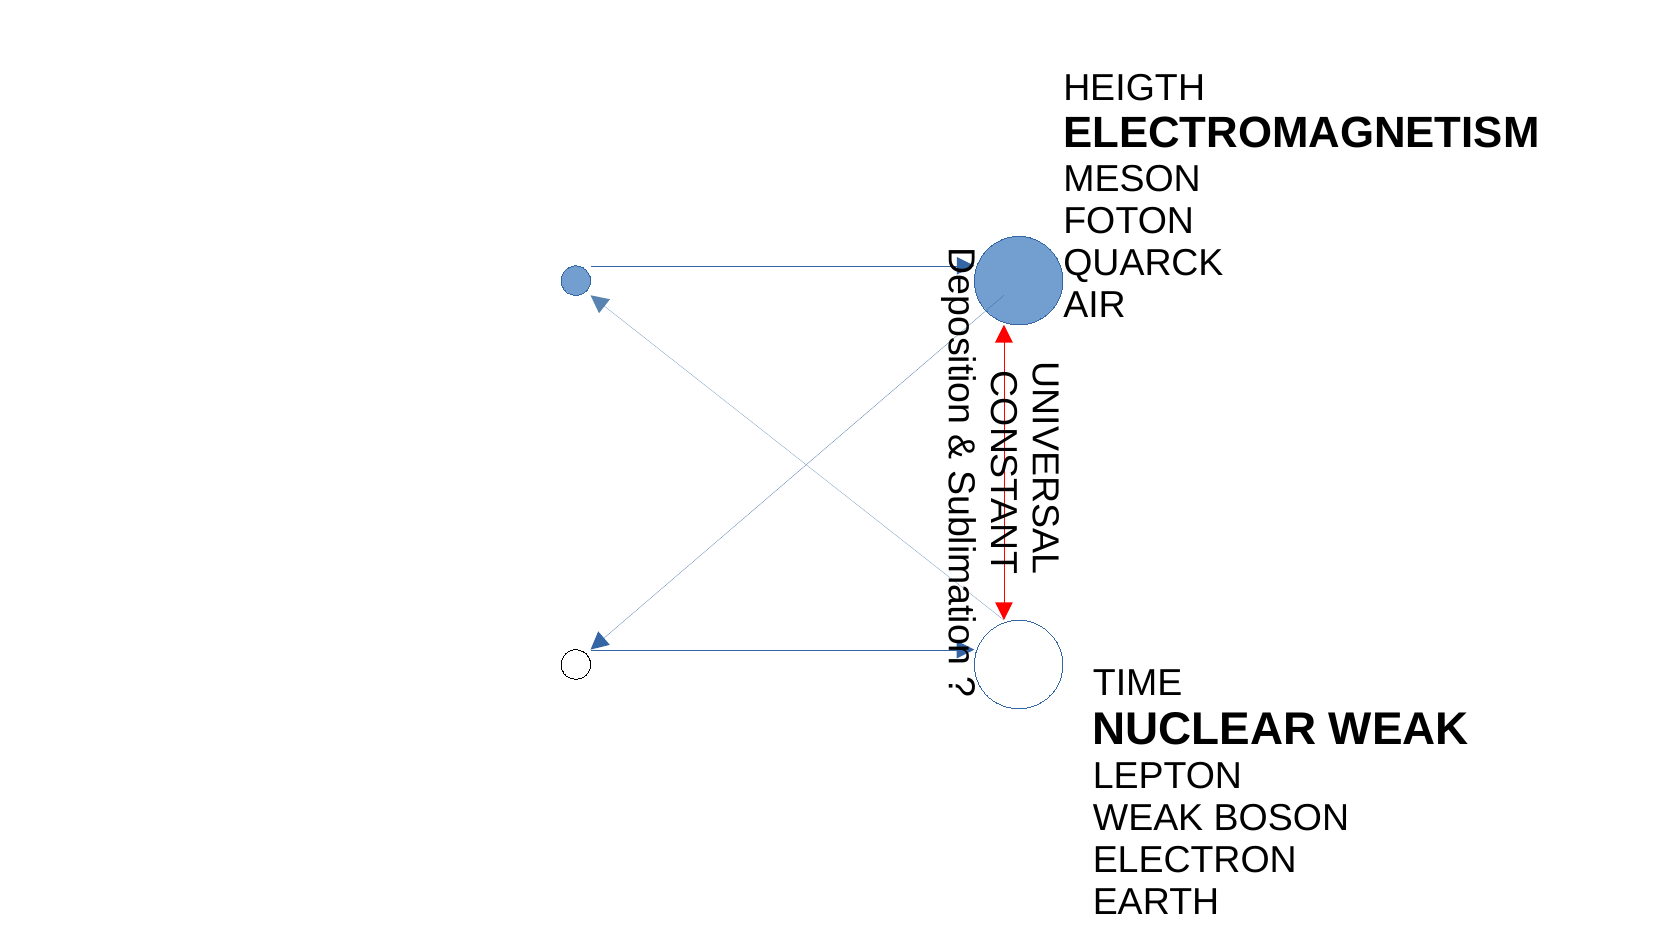

HEIGTH
ELECTROMAGNETISM
MESON
FOTON
QUARCK
AIR
UNIVERSAL
CONSTANT
Deposition & Sublimation ?
TIME
NUCLEAR WEAK
LEPTON
WEAK BOSON
ELECTRON
EARTH